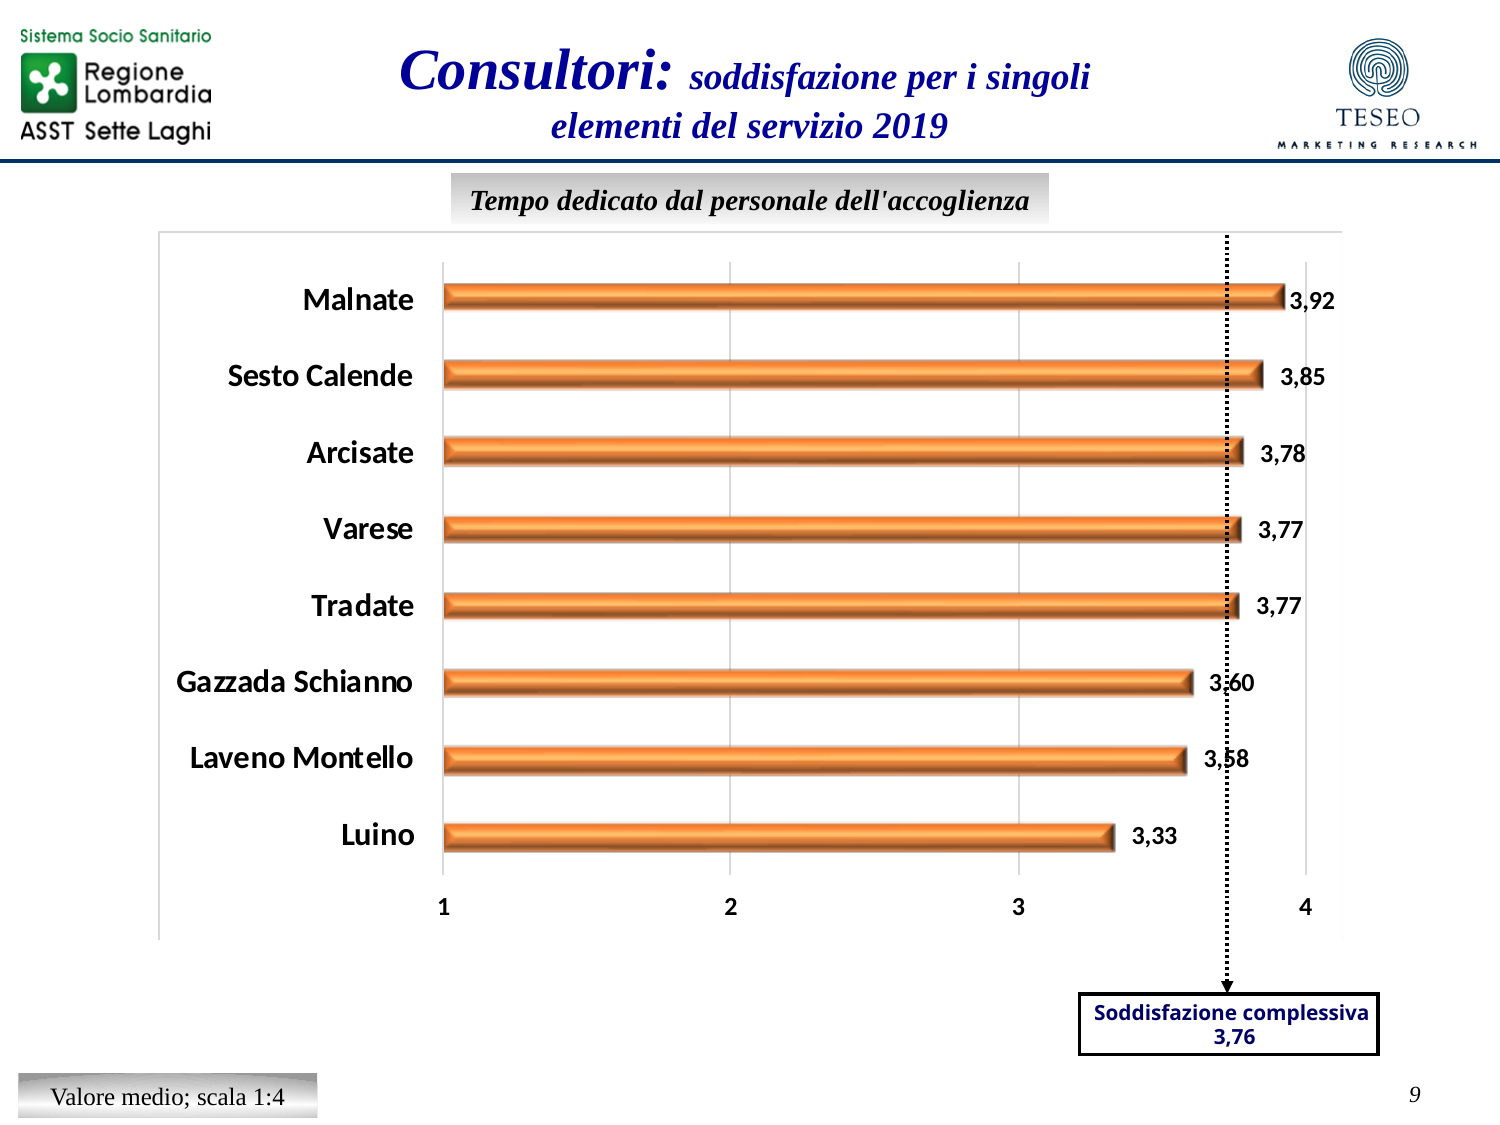

Consultori: soddisfazione per i singoli
elementi del servizio 2019
Tempo dedicato dal personale dell'accoglienza
Soddisfazione complessiva
3,76
Valore medio; scala 1:4